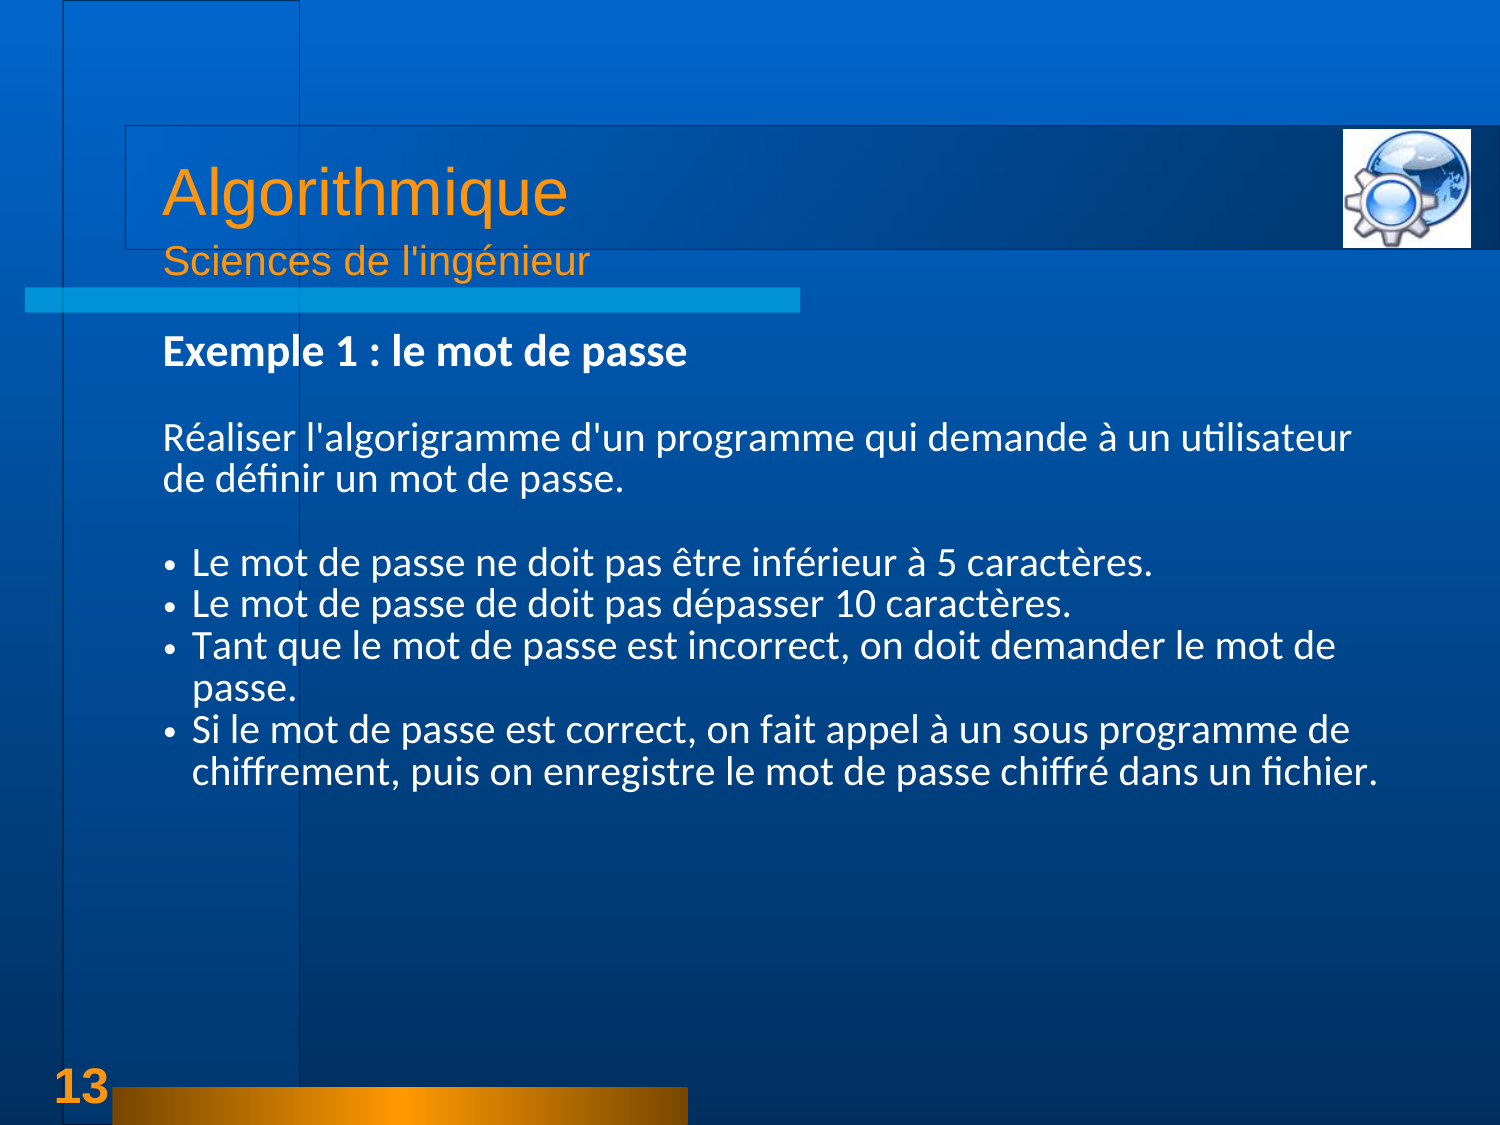

Exemple 1 : le mot de passe
Réaliser l'algorigramme d'un programme qui demande à un utilisateur de définir un mot de passe.
Le mot de passe ne doit pas être inférieur à 5 caractères.
Le mot de passe de doit pas dépasser 10 caractères.
Tant que le mot de passe est incorrect, on doit demander le mot de passe.
Si le mot de passe est correct, on fait appel à un sous programme de chiffrement, puis on enregistre le mot de passe chiffré dans un fichier.